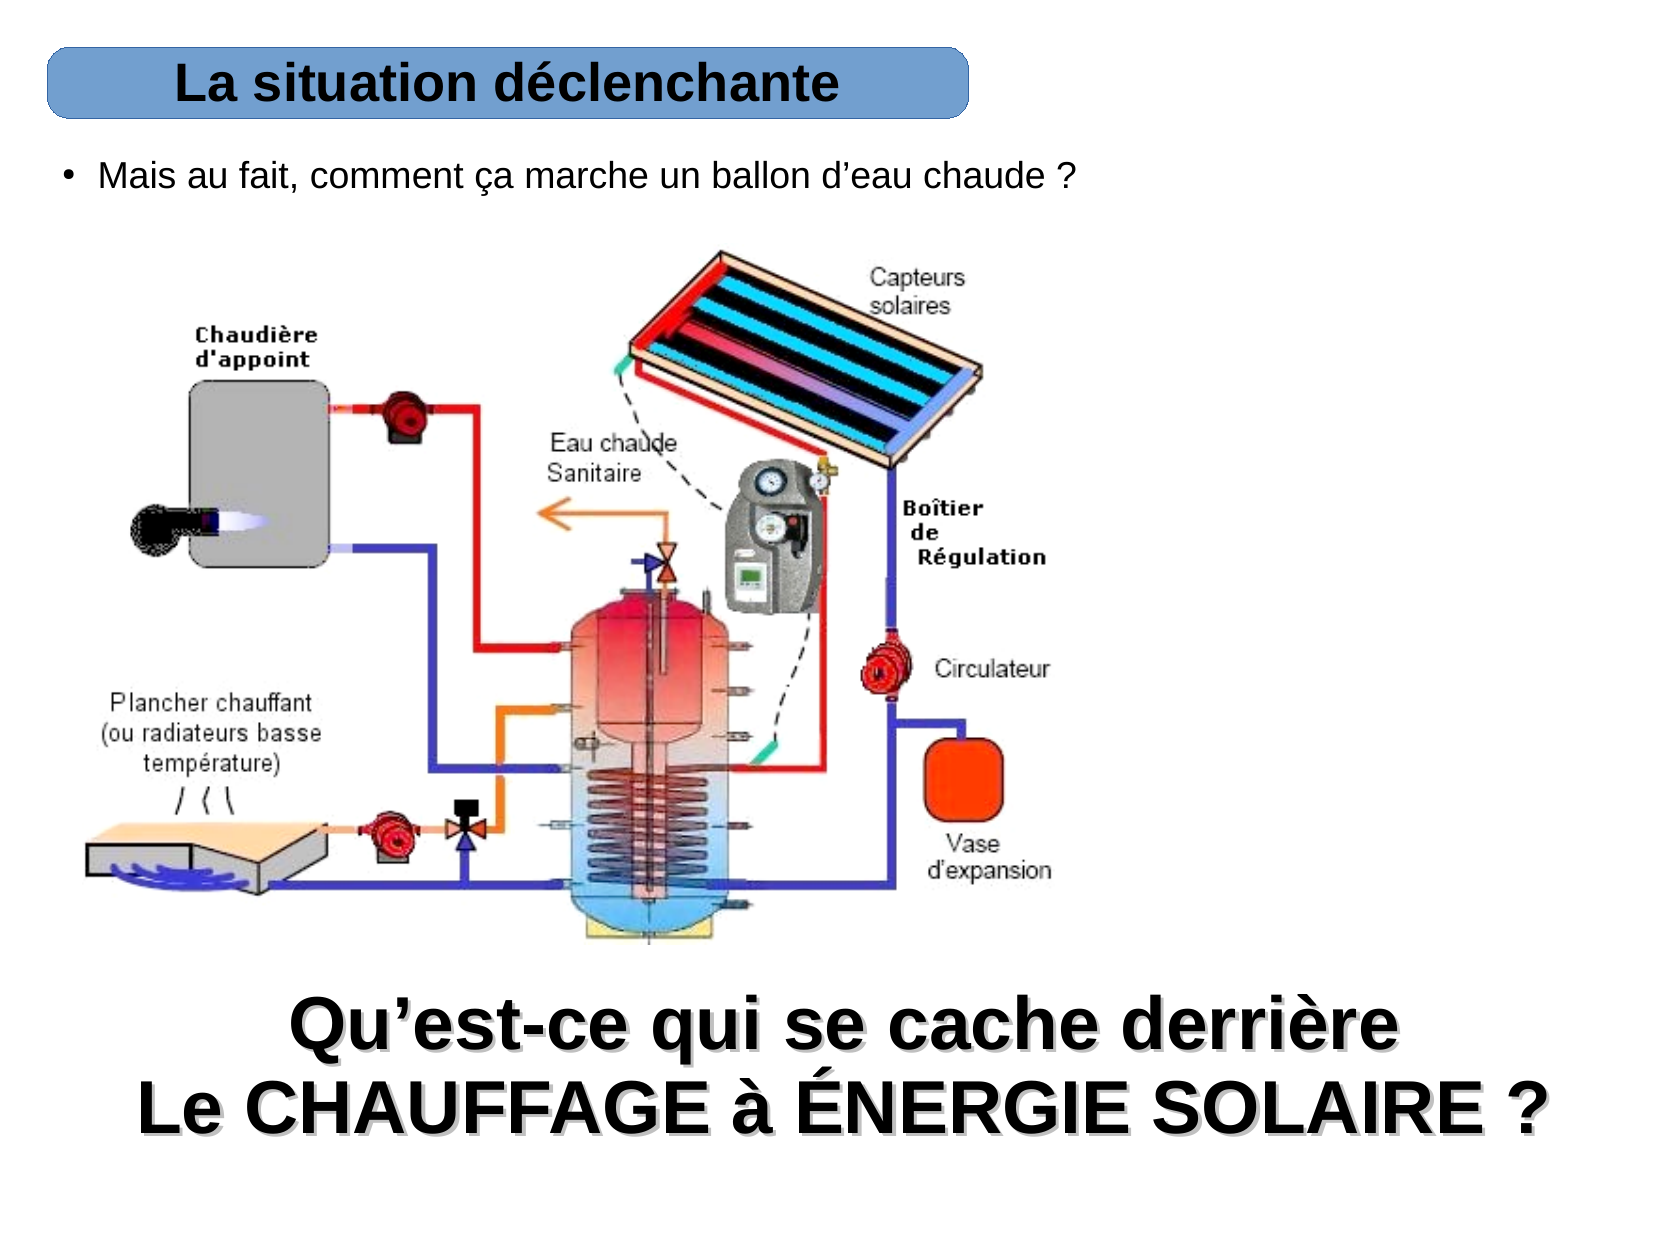

La situation déclenchante
Mais au fait, comment ça marche un ballon d’eau chaude ?
Qu’est-ce qui se cache derrière
Le CHAUFFAGE à ÉNERGIE SOLAIRE ?